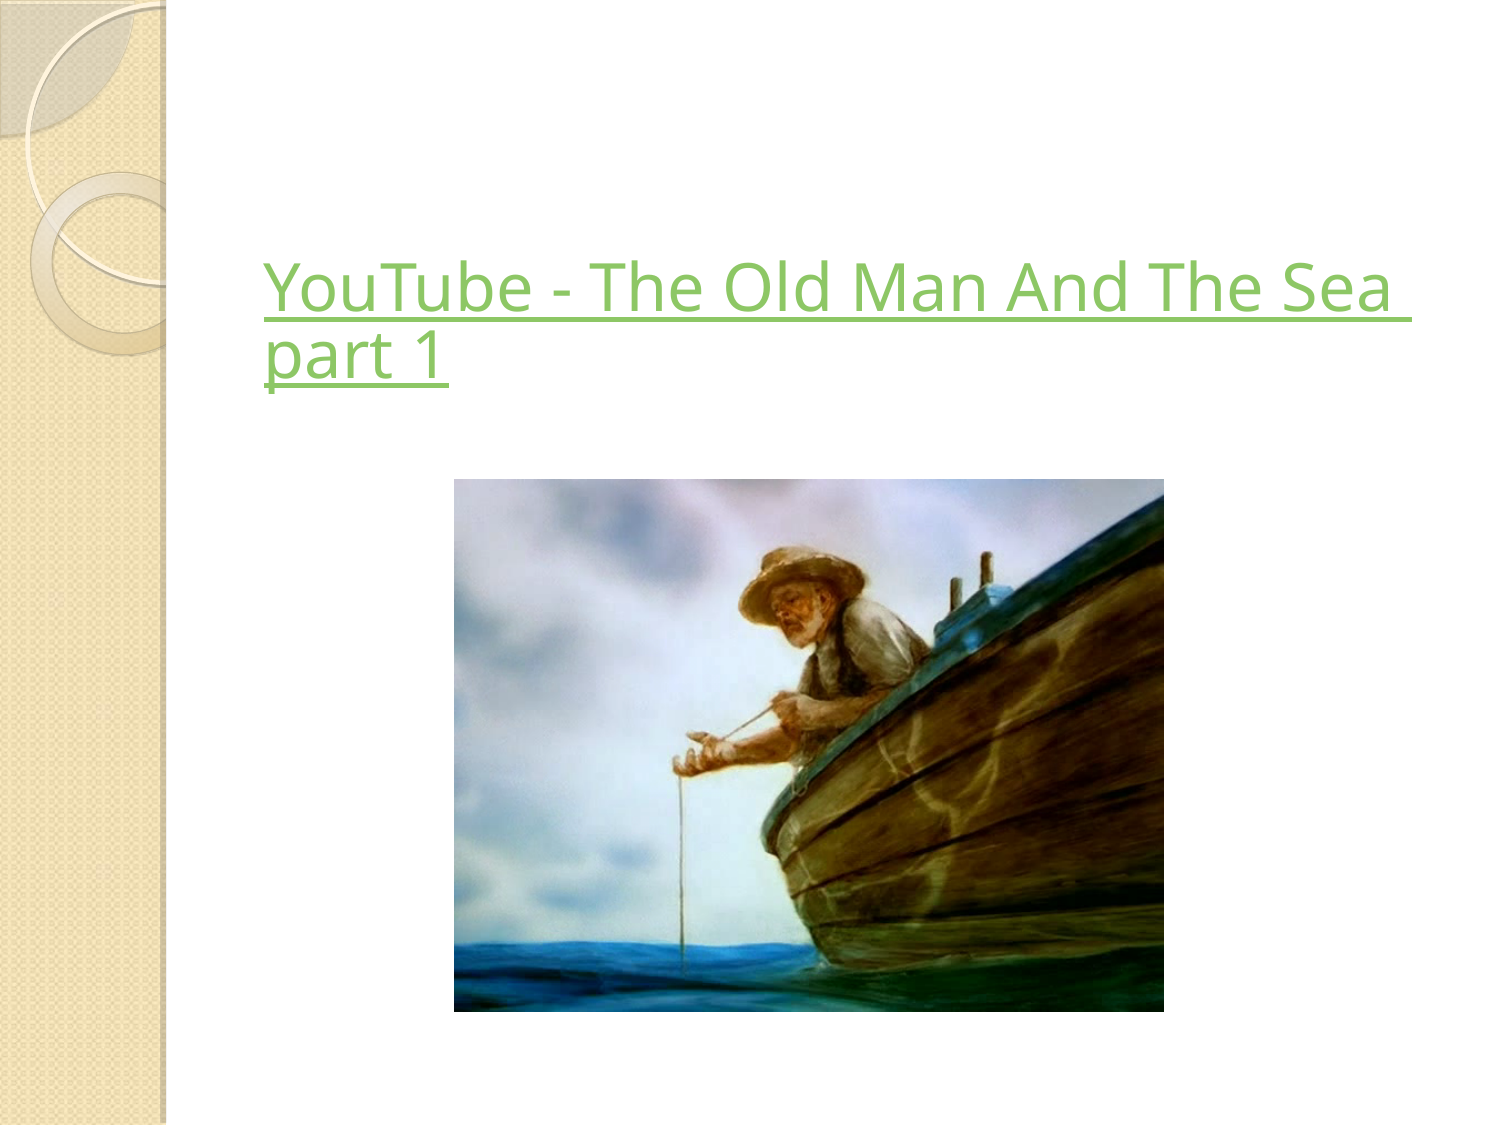

# YouTube - The Old Man And The Sea part 1